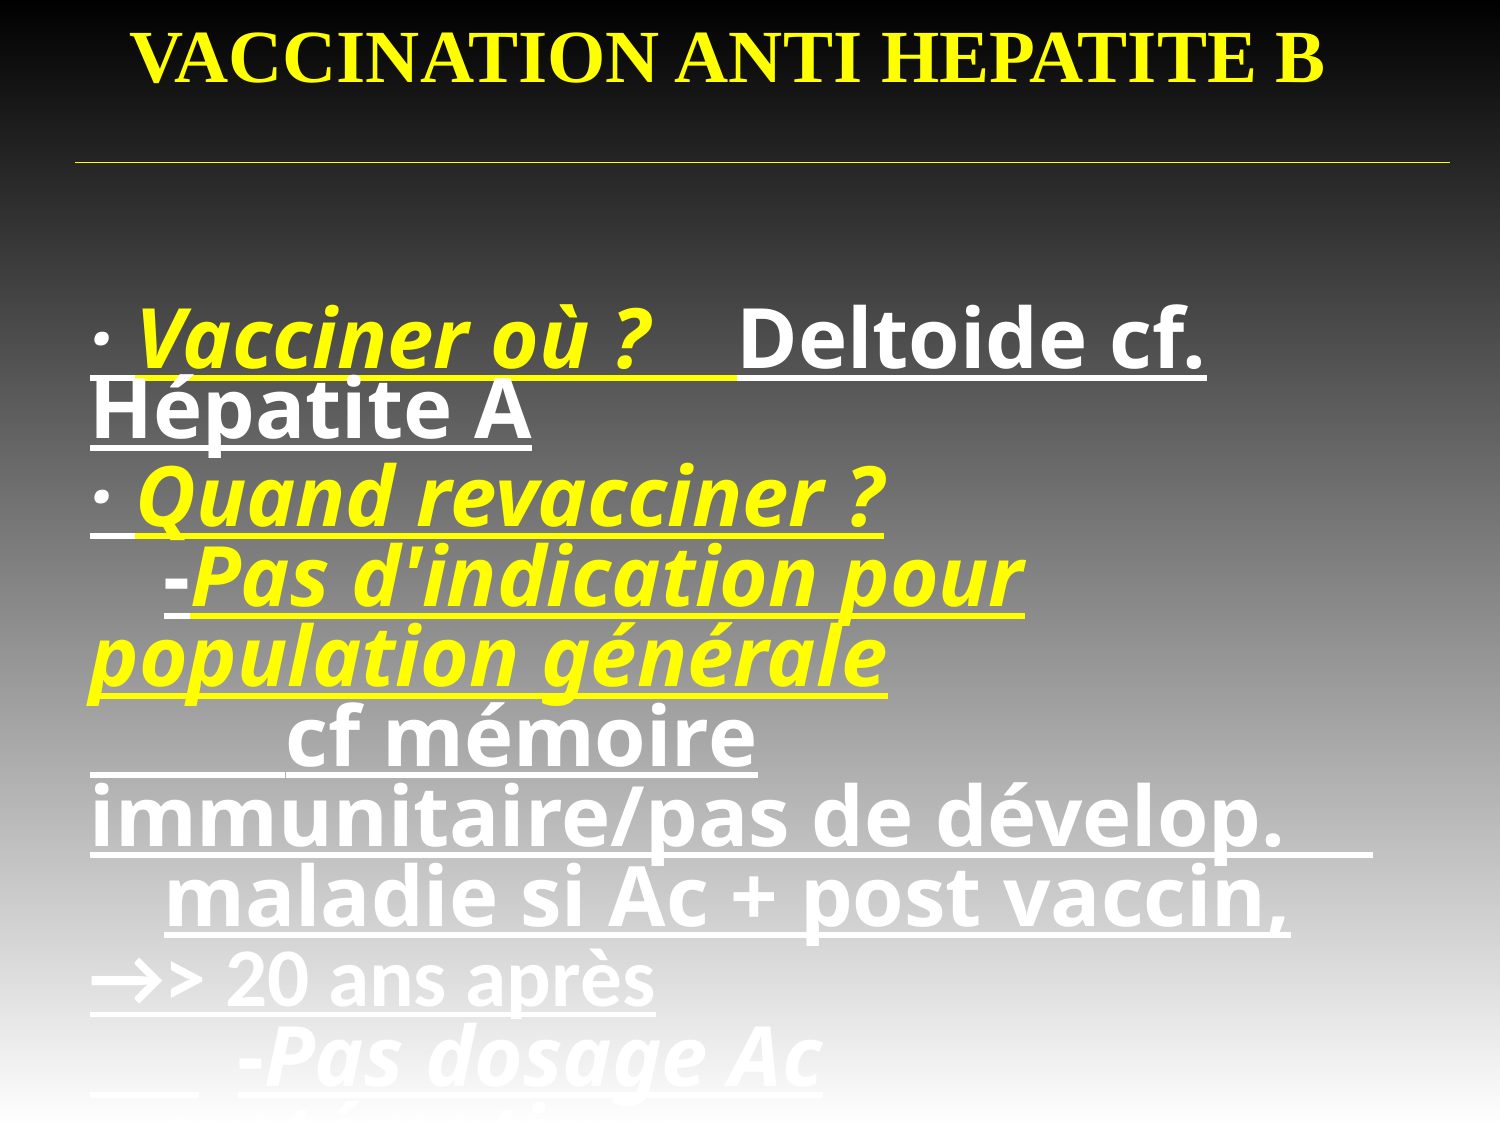

# VACCINATION ANTI HEPATITE B
· Vacciner où ? Deltoide cf. Hépatite A
· Quand revacciner ?
	-Pas d'indication pour population générale
 cf mémoire immunitaire/pas de dévelop. 	maladie si Ac + post vaccin, →> 20 ans après
 	-Pas dosage Ac « systématique »
 Si possible: 2-3 mois après 3ème dose
	 si fait et Ac (+) : protection « à vie »
· Que faire si vaccination partielle ?
	Reprendre là où schéma interrompu !